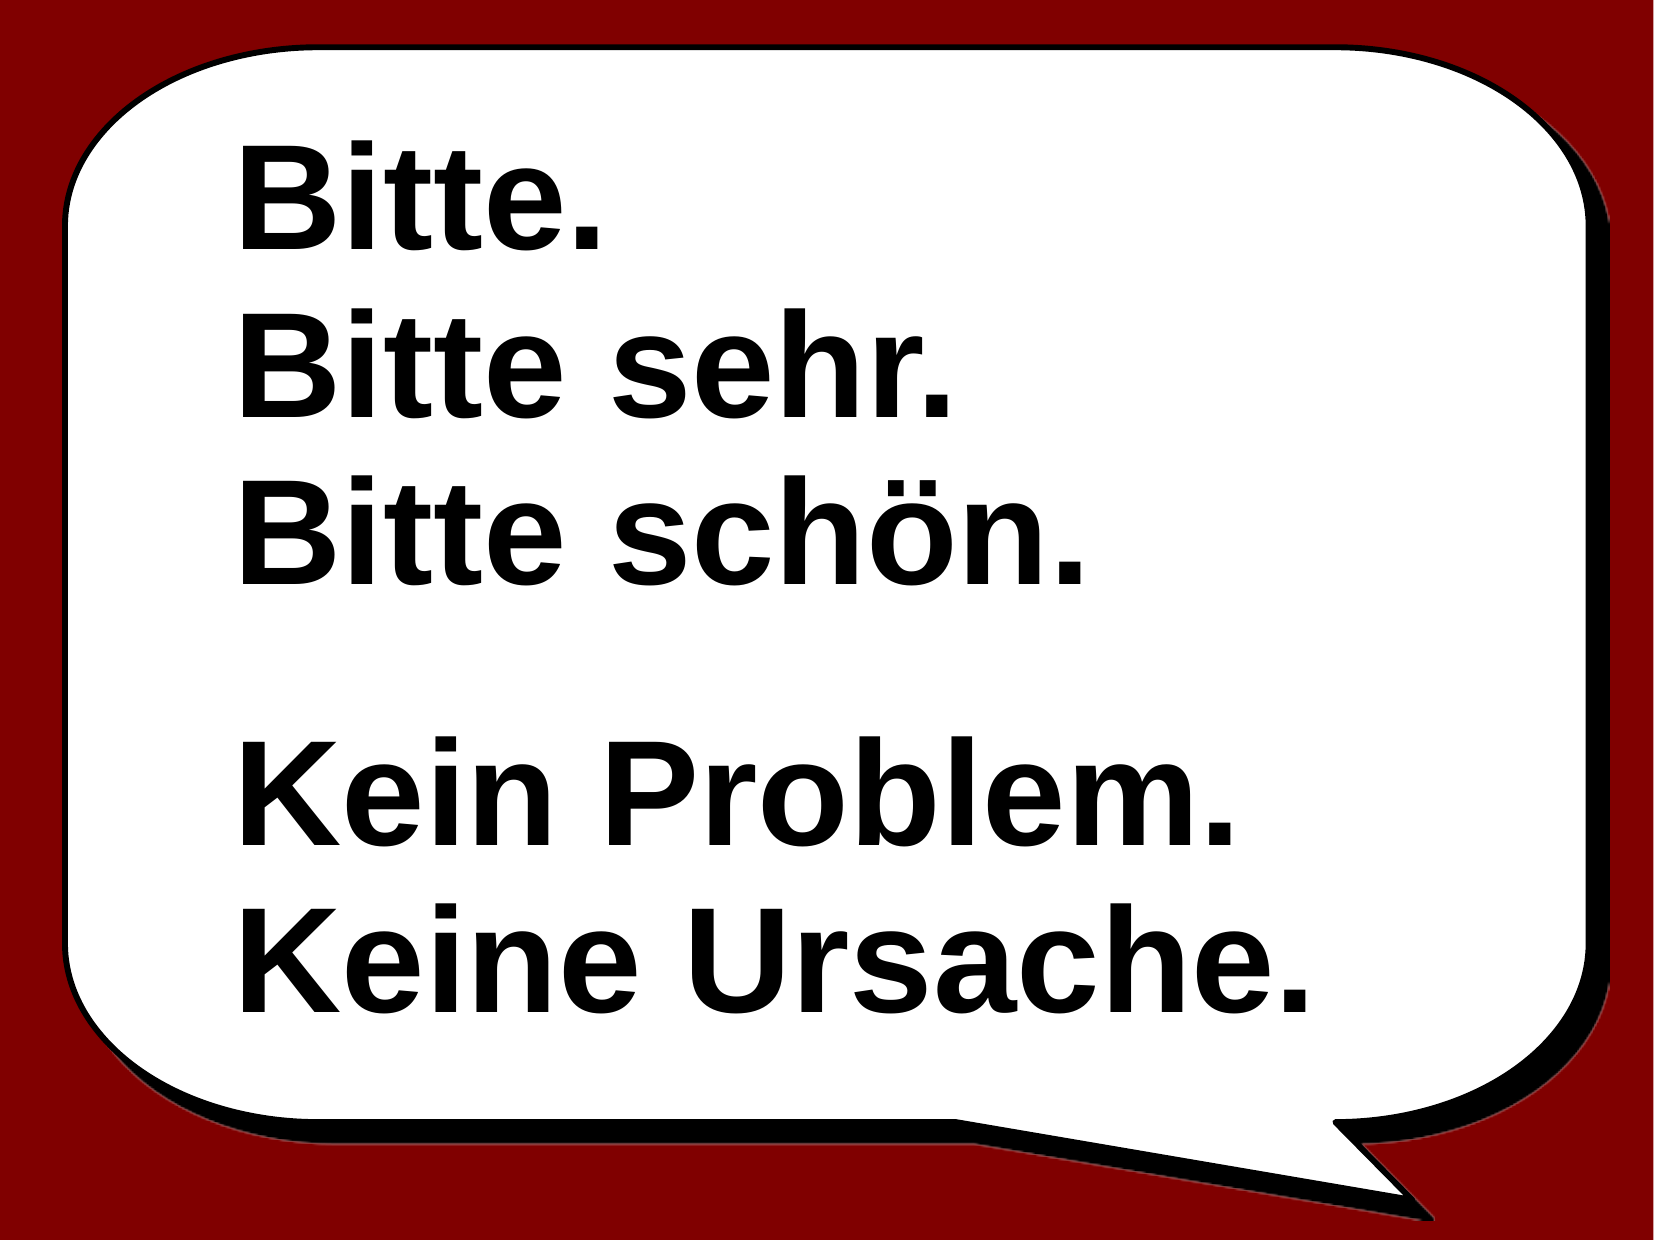

Bitte.
Bitte sehr.
Bitte schön.
Kein Problem.
Keine Ursache.